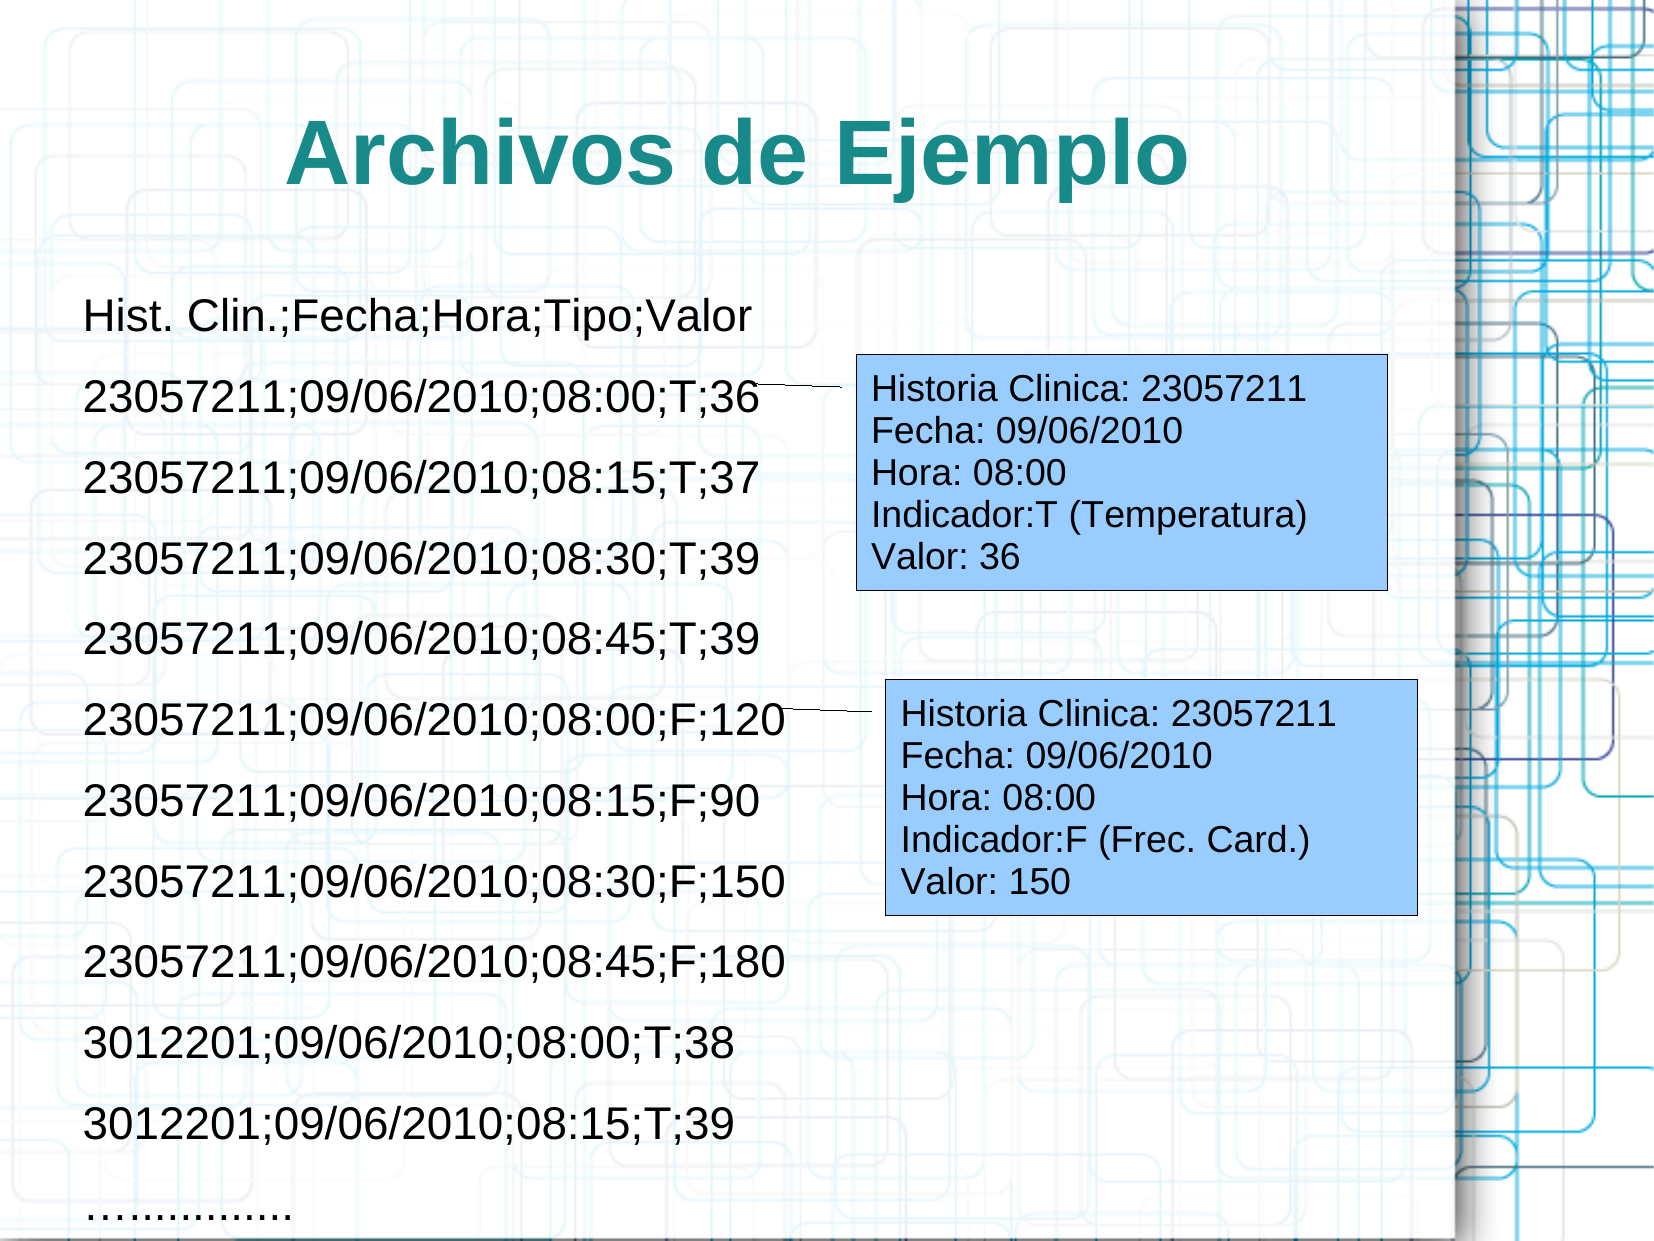

# Archivos de Ejemplo
Hist. Clin.;Fecha;Hora;Tipo;Valor
23057211;09/06/2010;08:00;T;36
23057211;09/06/2010;08:15;T;37
23057211;09/06/2010;08:30;T;39
23057211;09/06/2010;08:45;T;39
23057211;09/06/2010;08:00;F;120
23057211;09/06/2010;08:15;F;90
23057211;09/06/2010;08:30;F;150
23057211;09/06/2010;08:45;F;180
3012201;09/06/2010;08:00;T;38
3012201;09/06/2010;08:15;T;39
….............
Historia Clinica: 23057211
Fecha: 09/06/2010
Hora: 08:00
Indicador:T (Temperatura)
Valor: 36
Historia Clinica: 23057211
Fecha: 09/06/2010
Hora: 08:00
Indicador:F (Frec. Card.)
Valor: 150